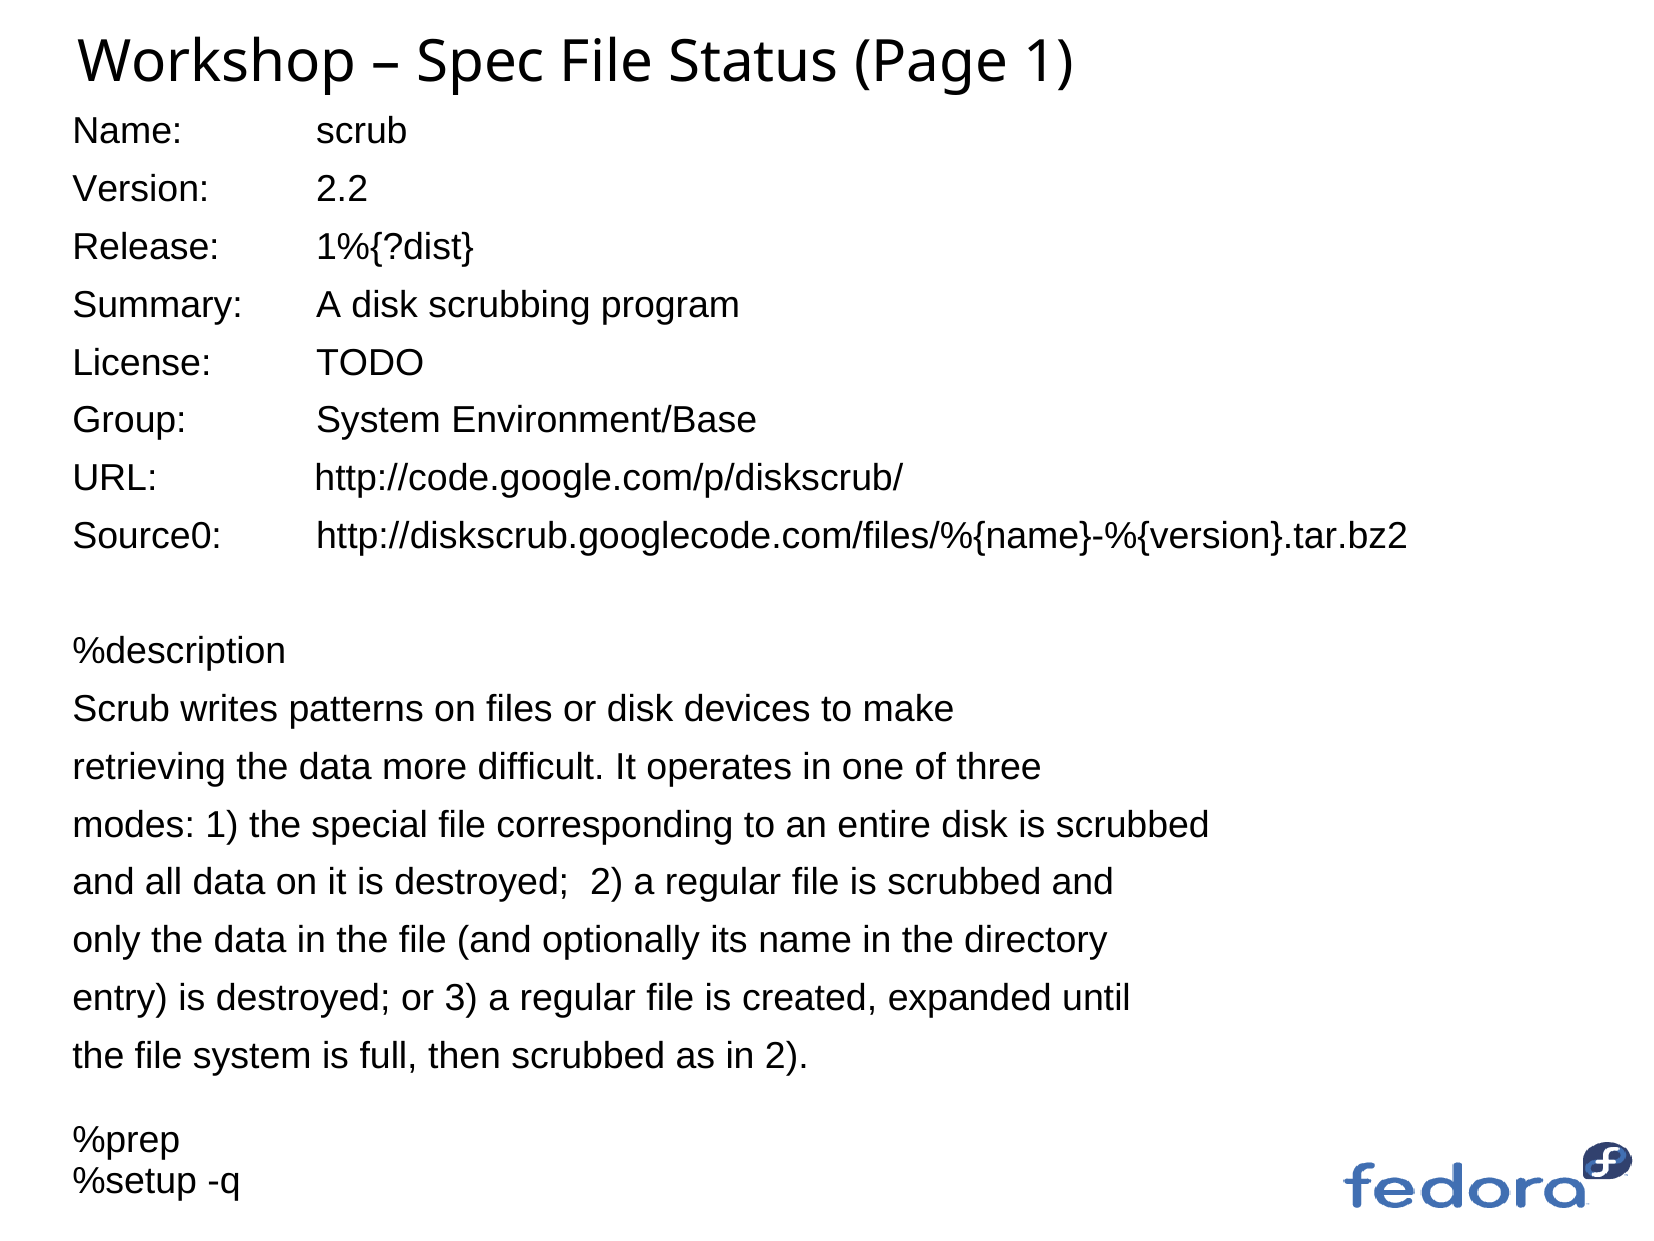

# Workshop – Spec File Status (Page 1)
Name:	scrub
Version:	2.2
Release:	1%{?dist}
Summary:	A disk scrubbing program
License:	TODO
Group:	System Environment/Base
URL: http://code.google.com/p/diskscrub/
Source0:	http://diskscrub.googlecode.com/files/%{name}-%{version}.tar.bz2
%description
Scrub writes patterns on files or disk devices to make
retrieving the data more difficult. It operates in one of three
modes: 1) the special file corresponding to an entire disk is scrubbed
and all data on it is destroyed; 2) a regular file is scrubbed and
only the data in the file (and optionally its name in the directory
entry) is destroyed; or 3) a regular file is created, expanded until
the file system is full, then scrubbed as in 2).
%prep
%setup -q